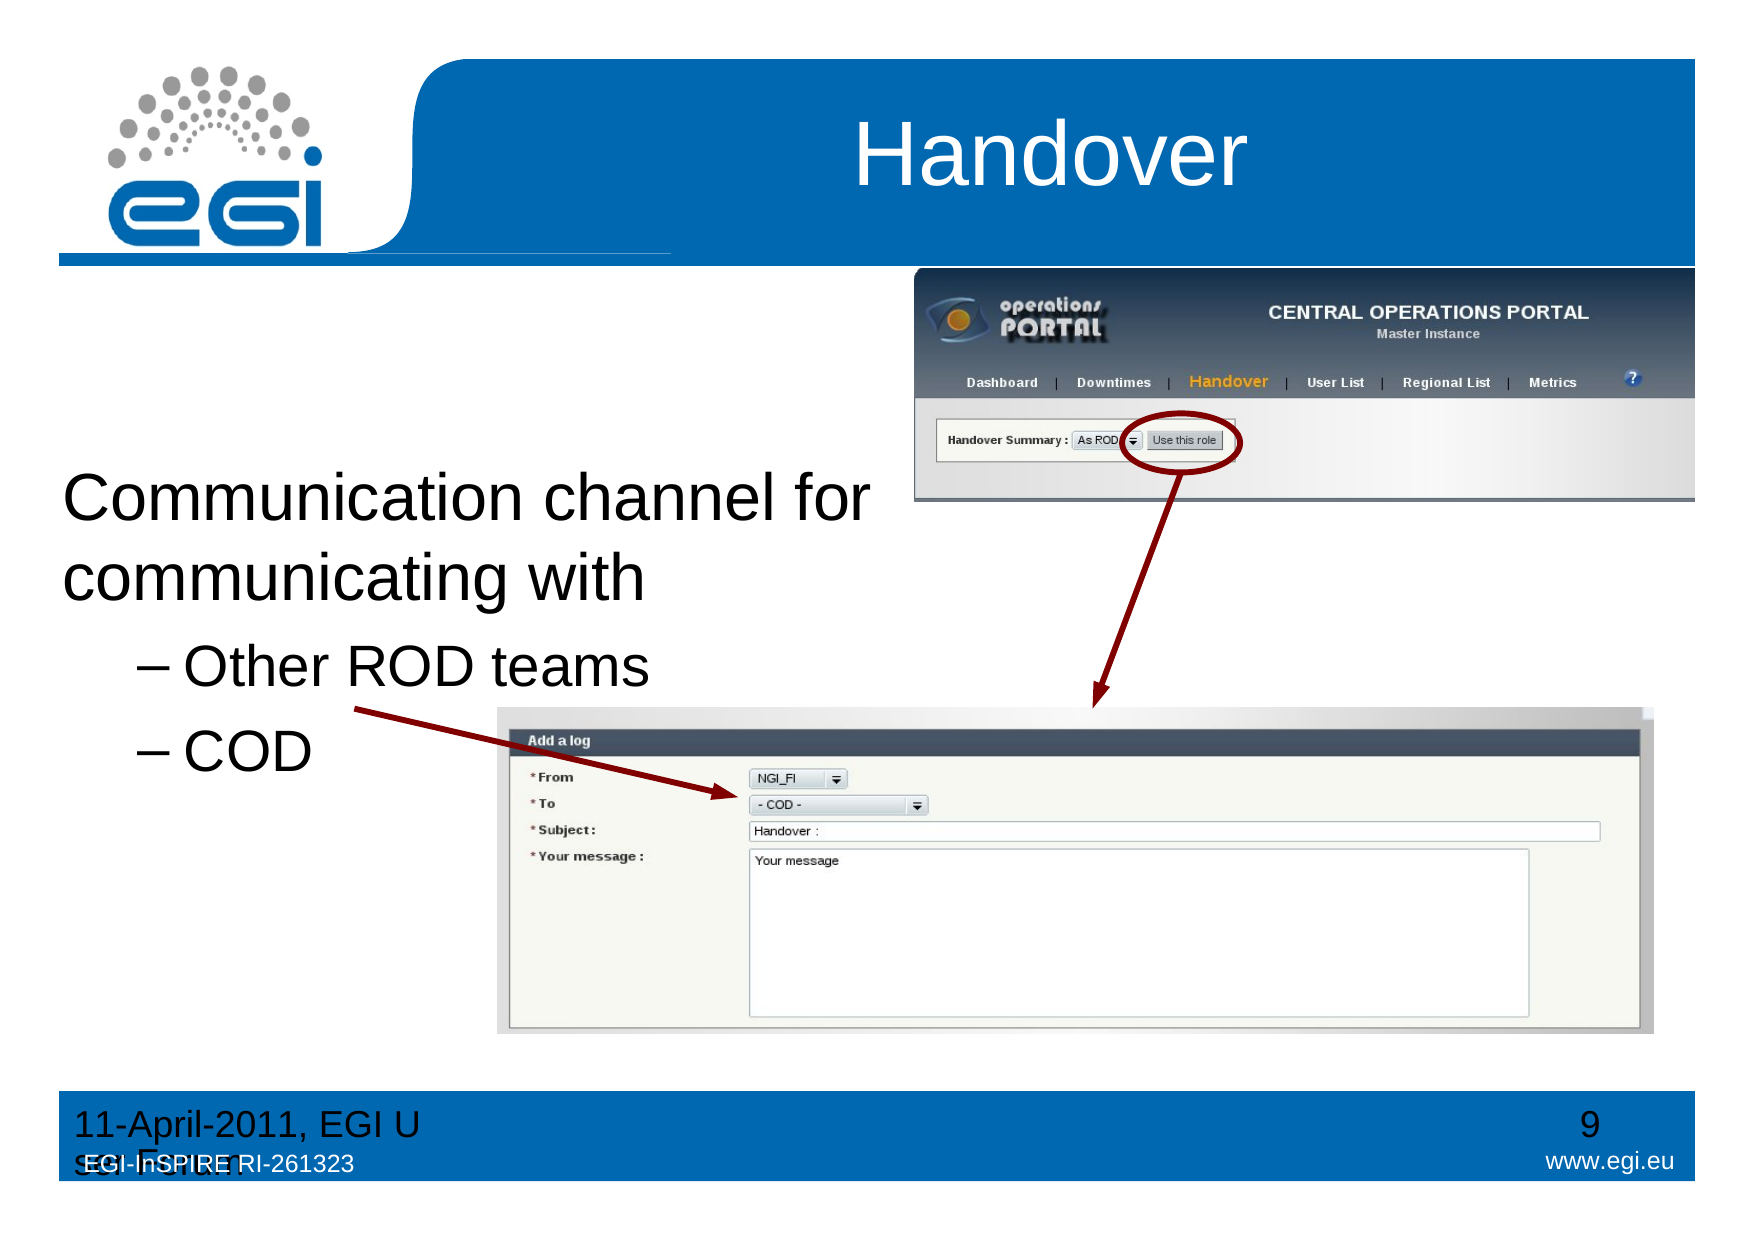

# Handover
Communication channel for communicating with
Other ROD teams
COD
11-April-2011, EGI User Forum
9
Training Guide